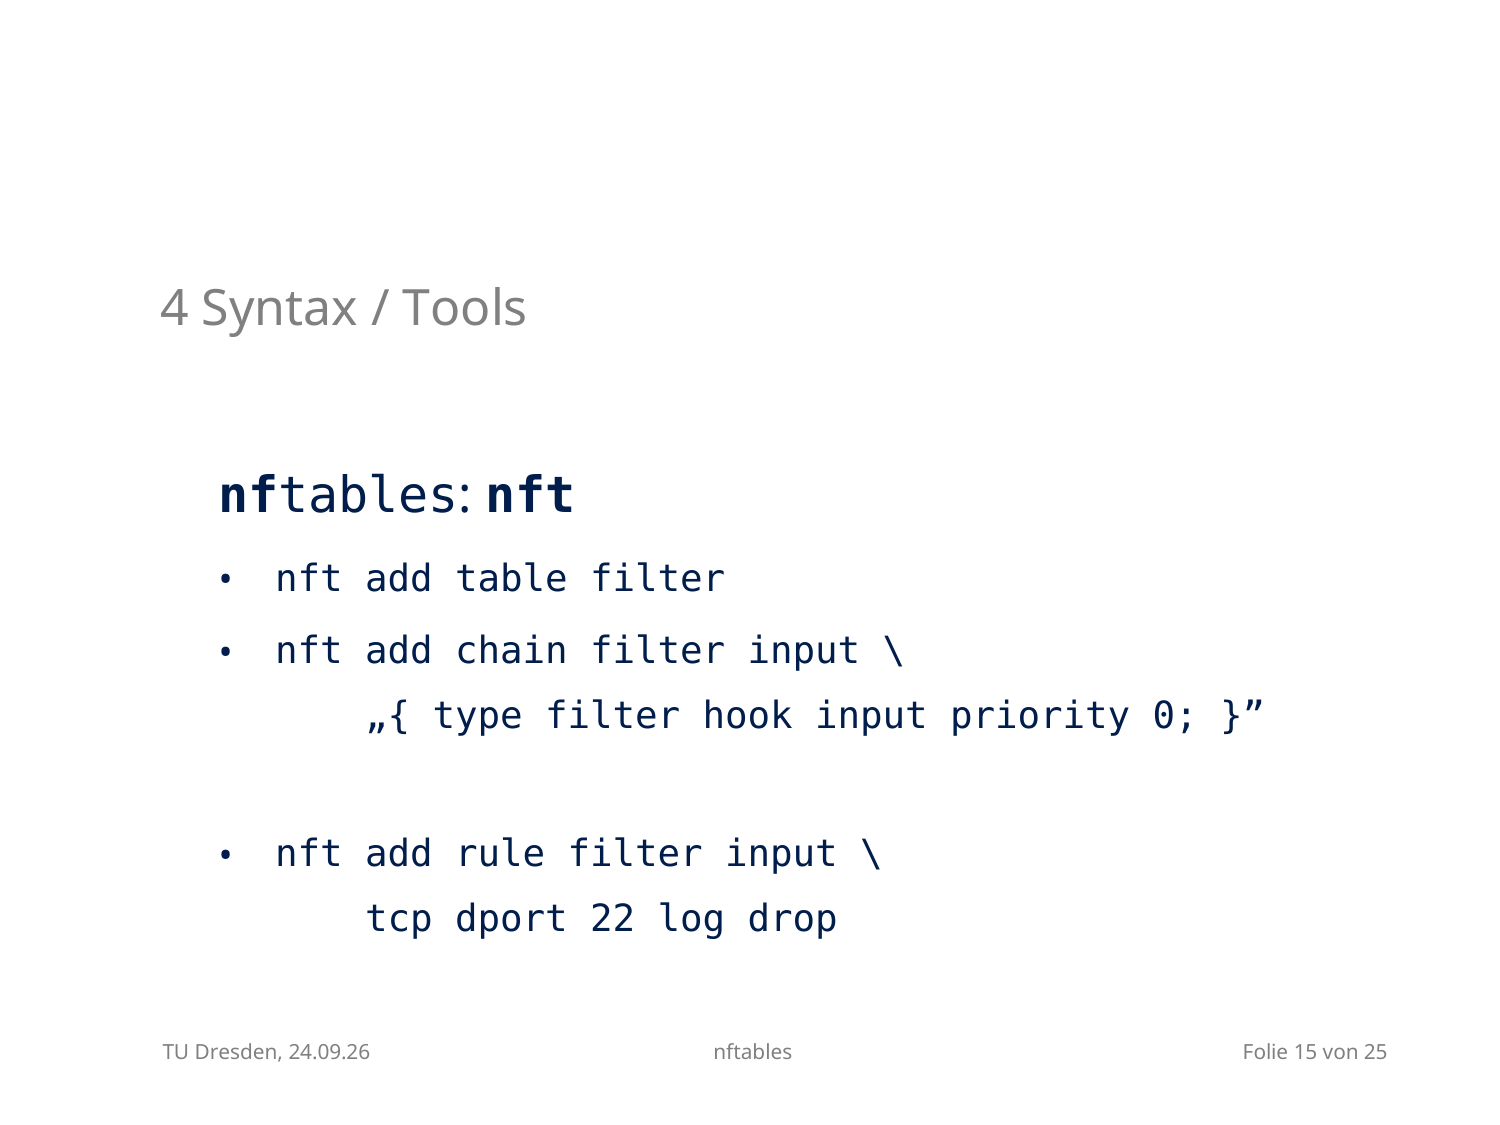

# 4 Syntax / Tools
nftables: nft
nft add table filter
nft add chain filter input \
 „{ type filter hook input priority 0; }”
nft add rule filter input \
 tcp dport 22 log drop
15